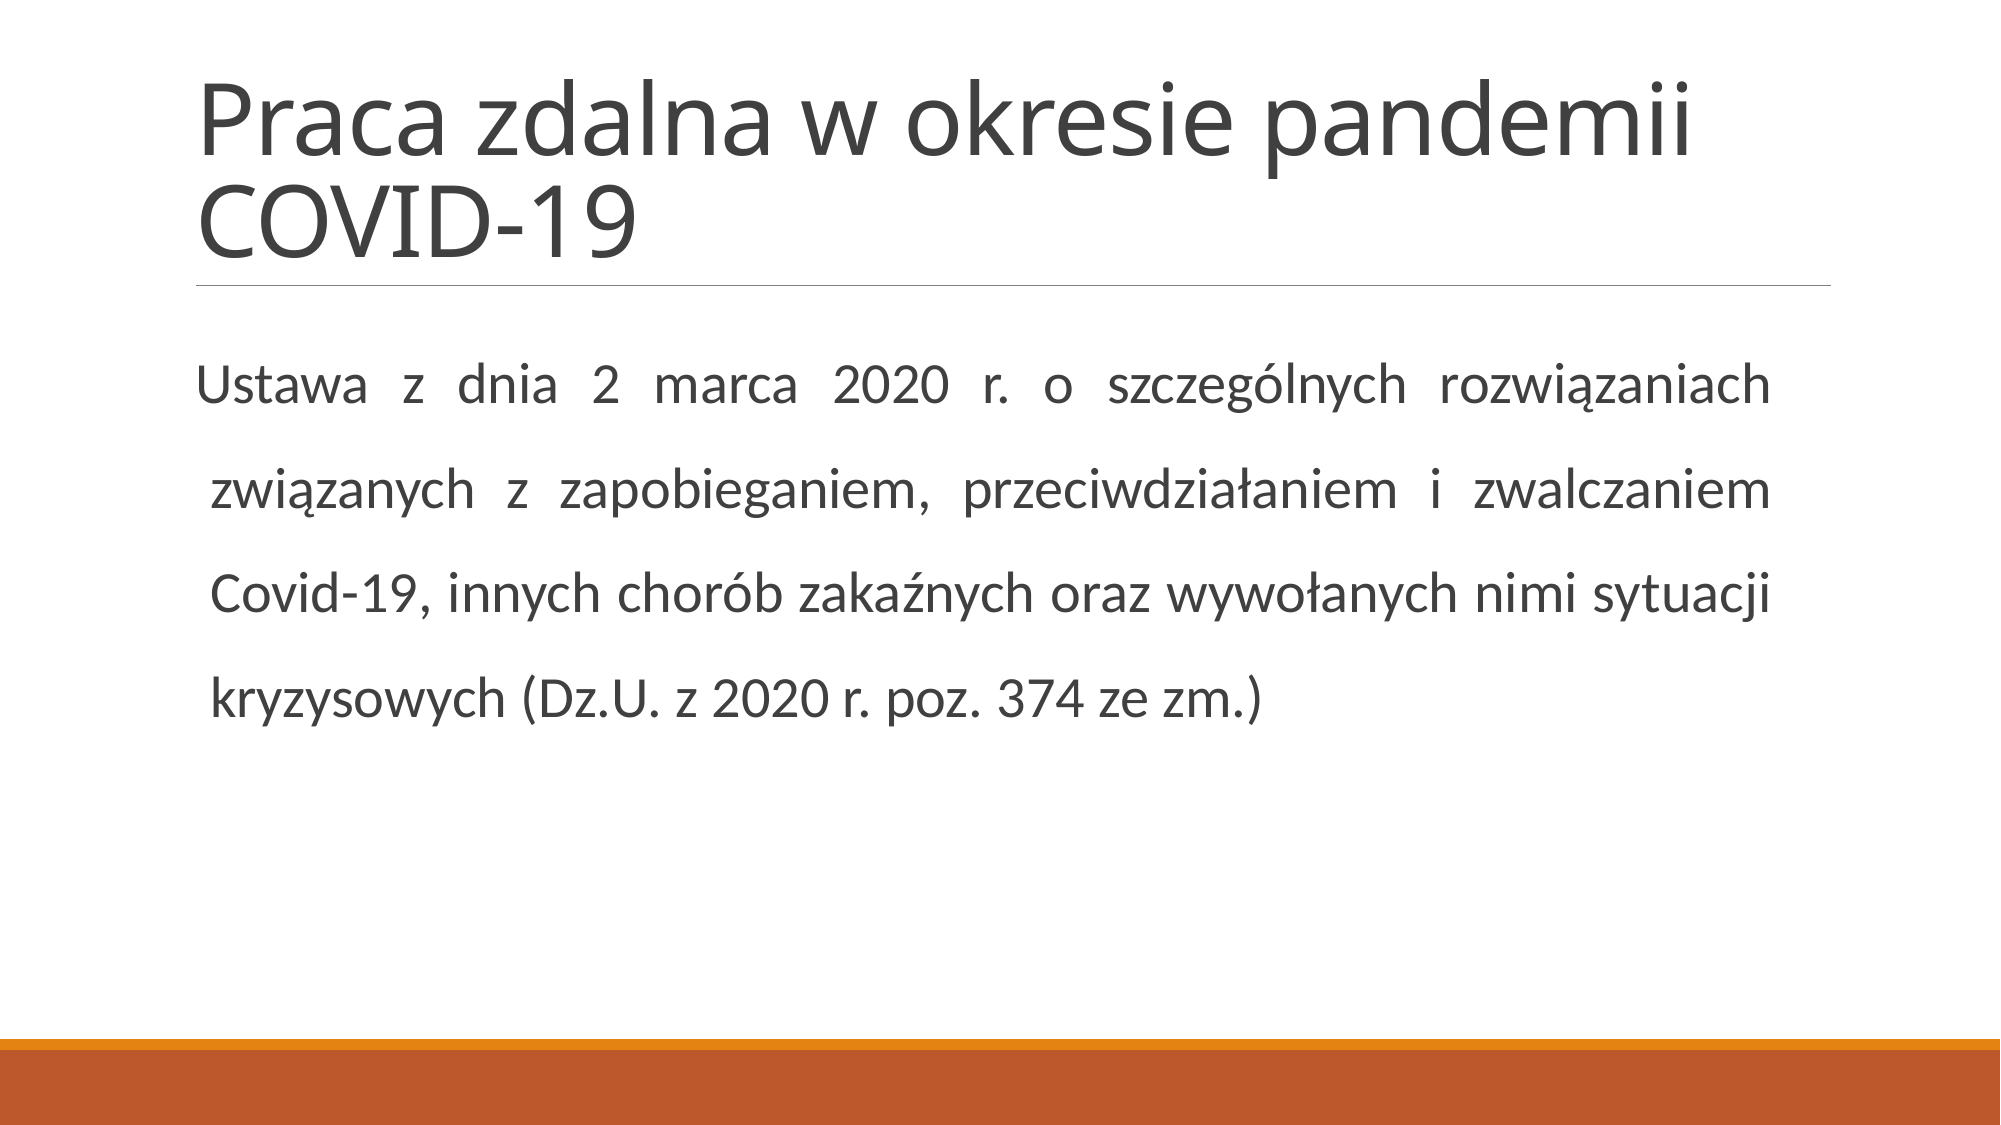

# Praca zdalna w okresie pandemii COVID-19
Ustawa z dnia 2 marca 2020 r. o szczególnych rozwiązaniach związanych z zapobieganiem, przeciwdziałaniem i zwalczaniem Covid-19, innych chorób zakaźnych oraz wywołanych nimi sytuacji kryzysowych (Dz.U. z 2020 r. poz. 374 ze zm.)